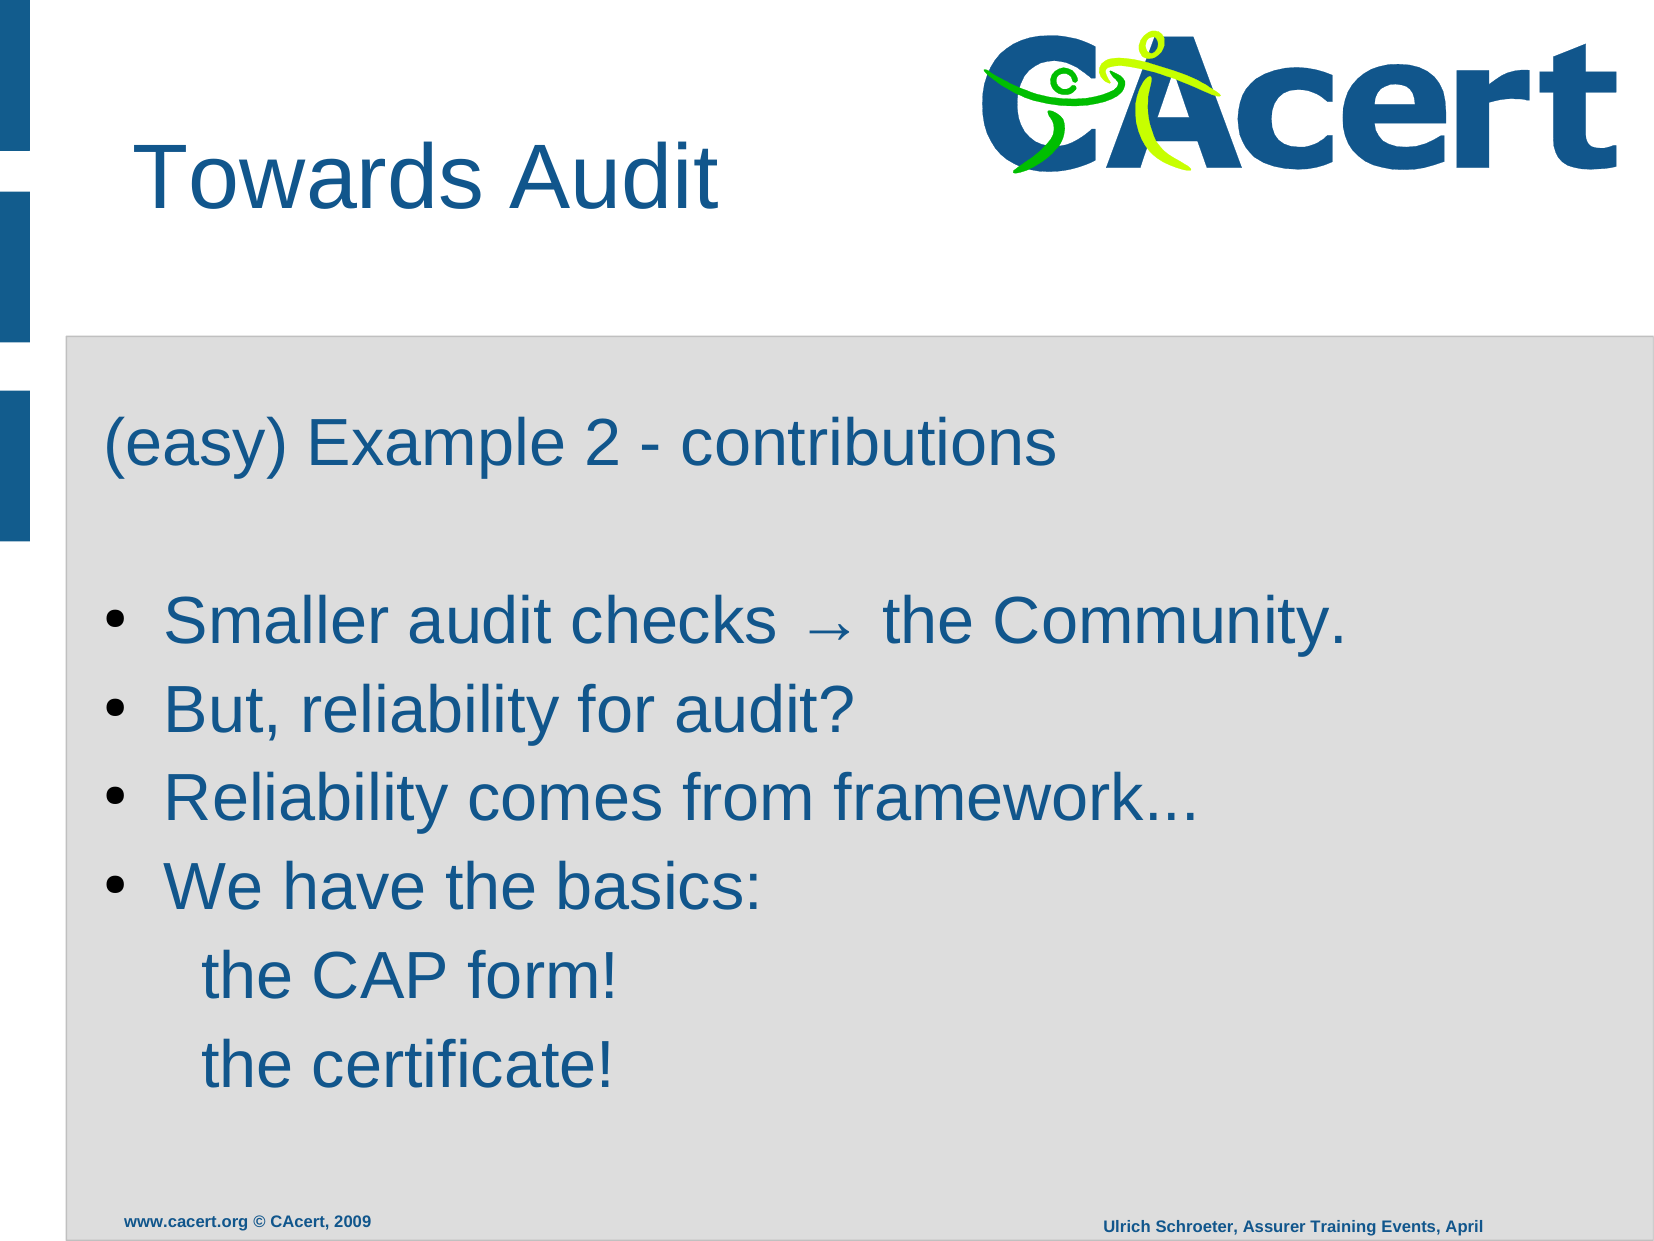

Towards Audit
(easy) Example 2 - contributions
 Smaller audit checks → the Community.
 But, reliability for audit?
 Reliability comes from framework...
 We have the basics:
 the CAP form!
 the certificate!